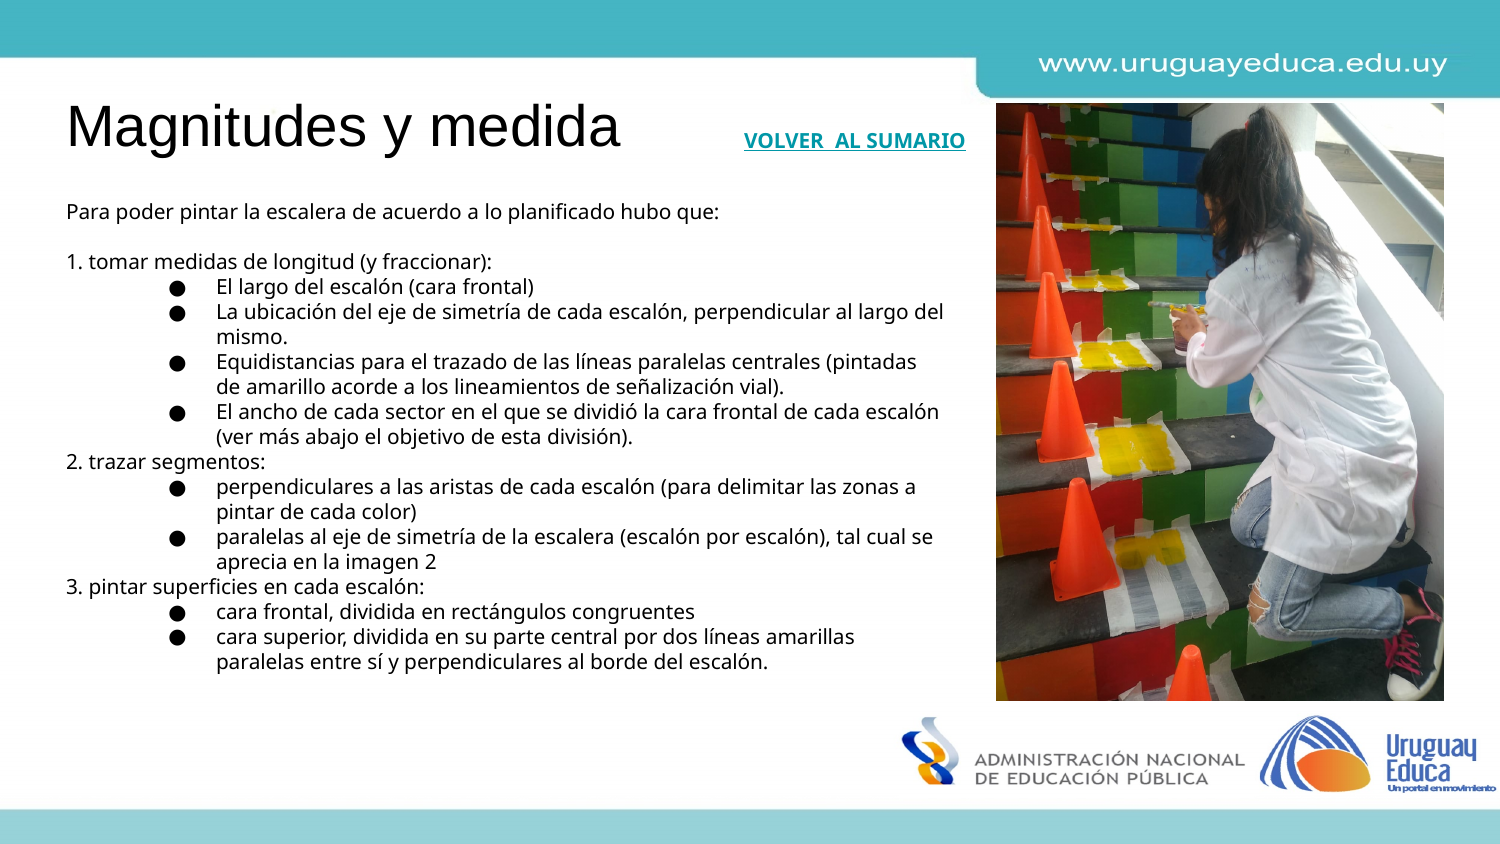

# Magnitudes y medida
VOLVER AL SUMARIO
Para poder pintar la escalera de acuerdo a lo planificado hubo que:
1. tomar medidas de longitud (y fraccionar):
El largo del escalón (cara frontal)
La ubicación del eje de simetría de cada escalón, perpendicular al largo del mismo.
Equidistancias para el trazado de las líneas paralelas centrales (pintadas de amarillo acorde a los lineamientos de señalización vial).
El ancho de cada sector en el que se dividió la cara frontal de cada escalón (ver más abajo el objetivo de esta división).
2. trazar segmentos:
perpendiculares a las aristas de cada escalón (para delimitar las zonas a pintar de cada color)
paralelas al eje de simetría de la escalera (escalón por escalón), tal cual se aprecia en la imagen 2
3. pintar superficies en cada escalón:
cara frontal, dividida en rectángulos congruentes
cara superior, dividida en su parte central por dos líneas amarillas paralelas entre sí y perpendiculares al borde del escalón.